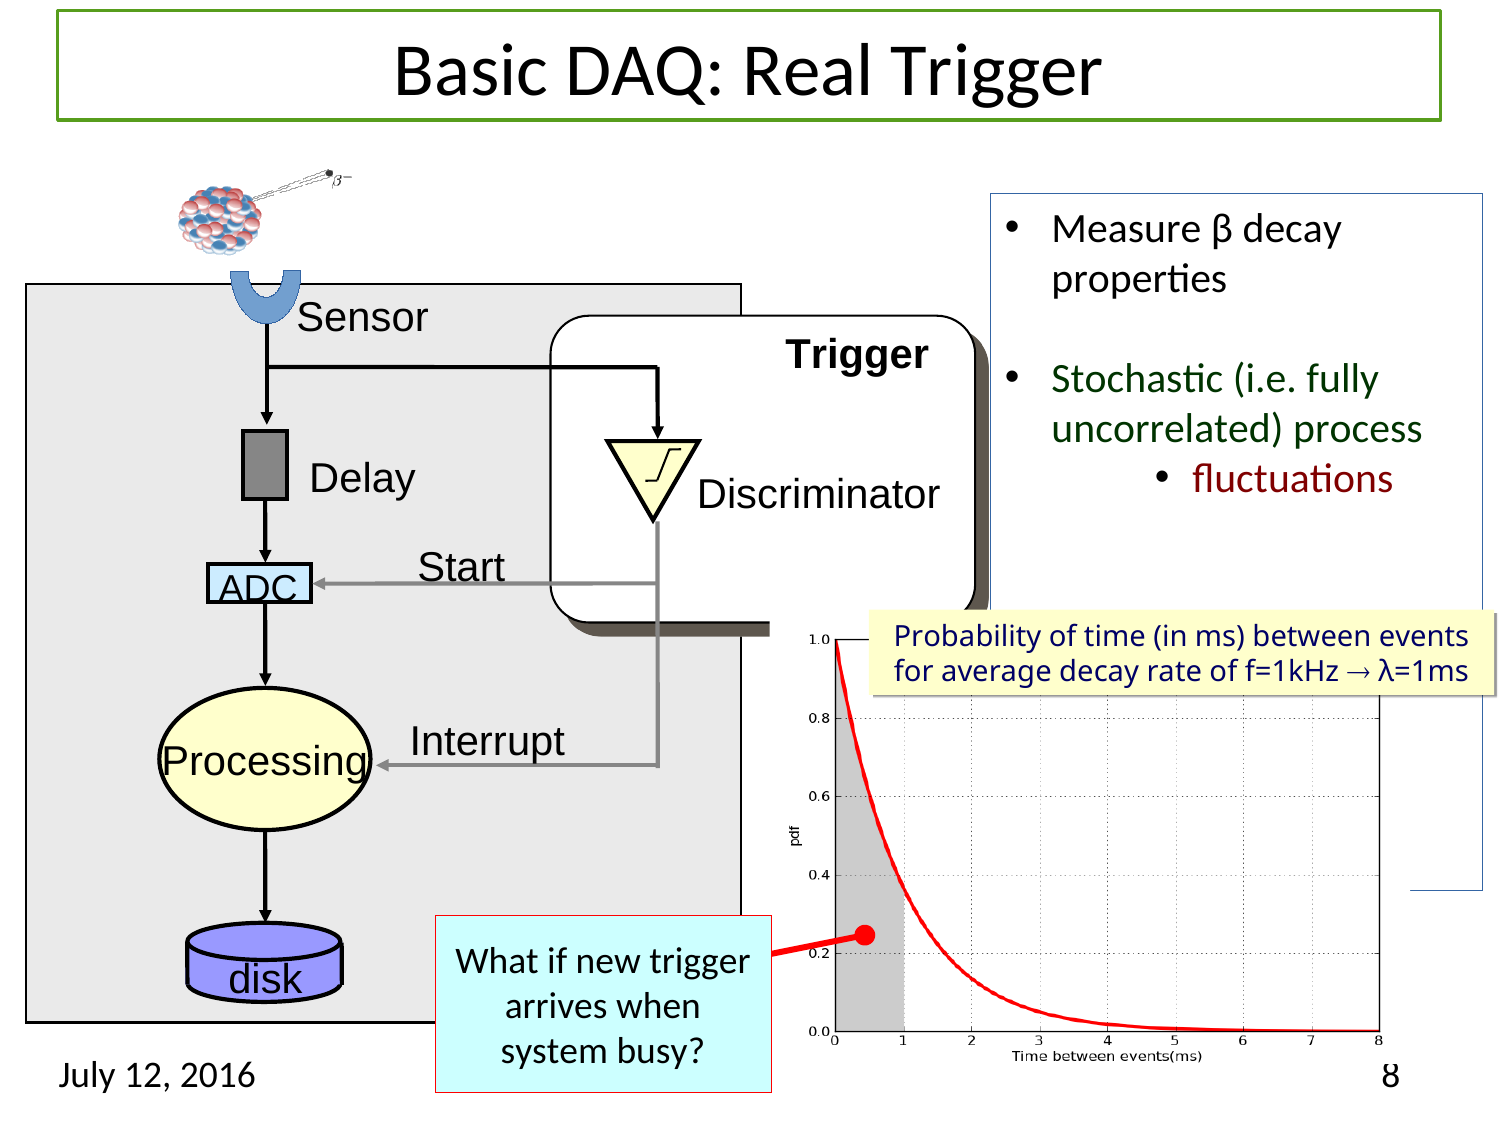

# Basic DAQ: Real Trigger
Sensor
Trigger
Delay
Discriminator
Start
ADC
Processing
Interrupt
disk
Measure β decay properties
Stochastic (i.e. fully uncorrelated) process
fluctuations
Probability of time (in ms) between events for average decay rate of f=1kHz  λ=1ms
What if new trigger arrives when system busy?
8